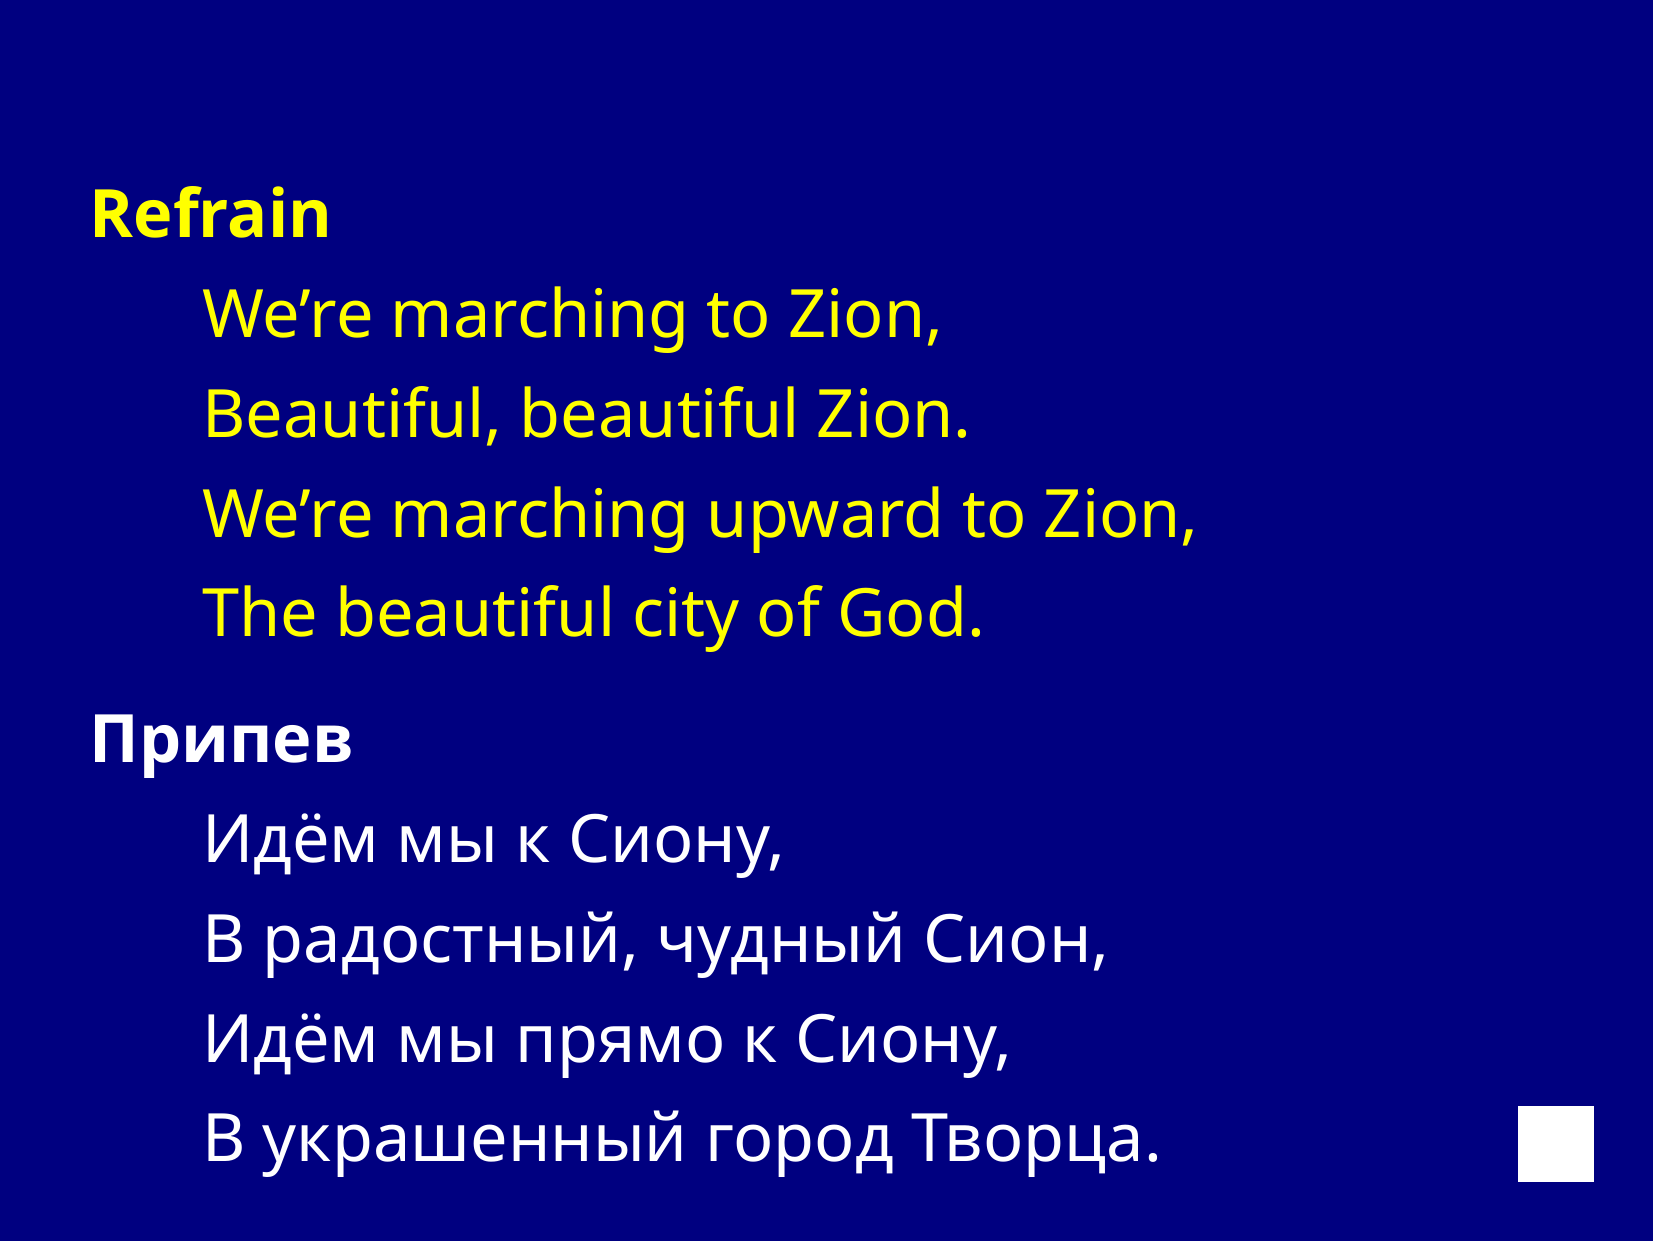

Refrain
	We’re marching to Zion,
	Beautiful, beautiful Zion.
	We’re marching upward to Zion,
	The beautiful city of God.
Припев
	Идём мы к Сиону,
	В радостный, чудный Сион,
	Идём мы прямо к Сиону,
	В украшенный город Творца.